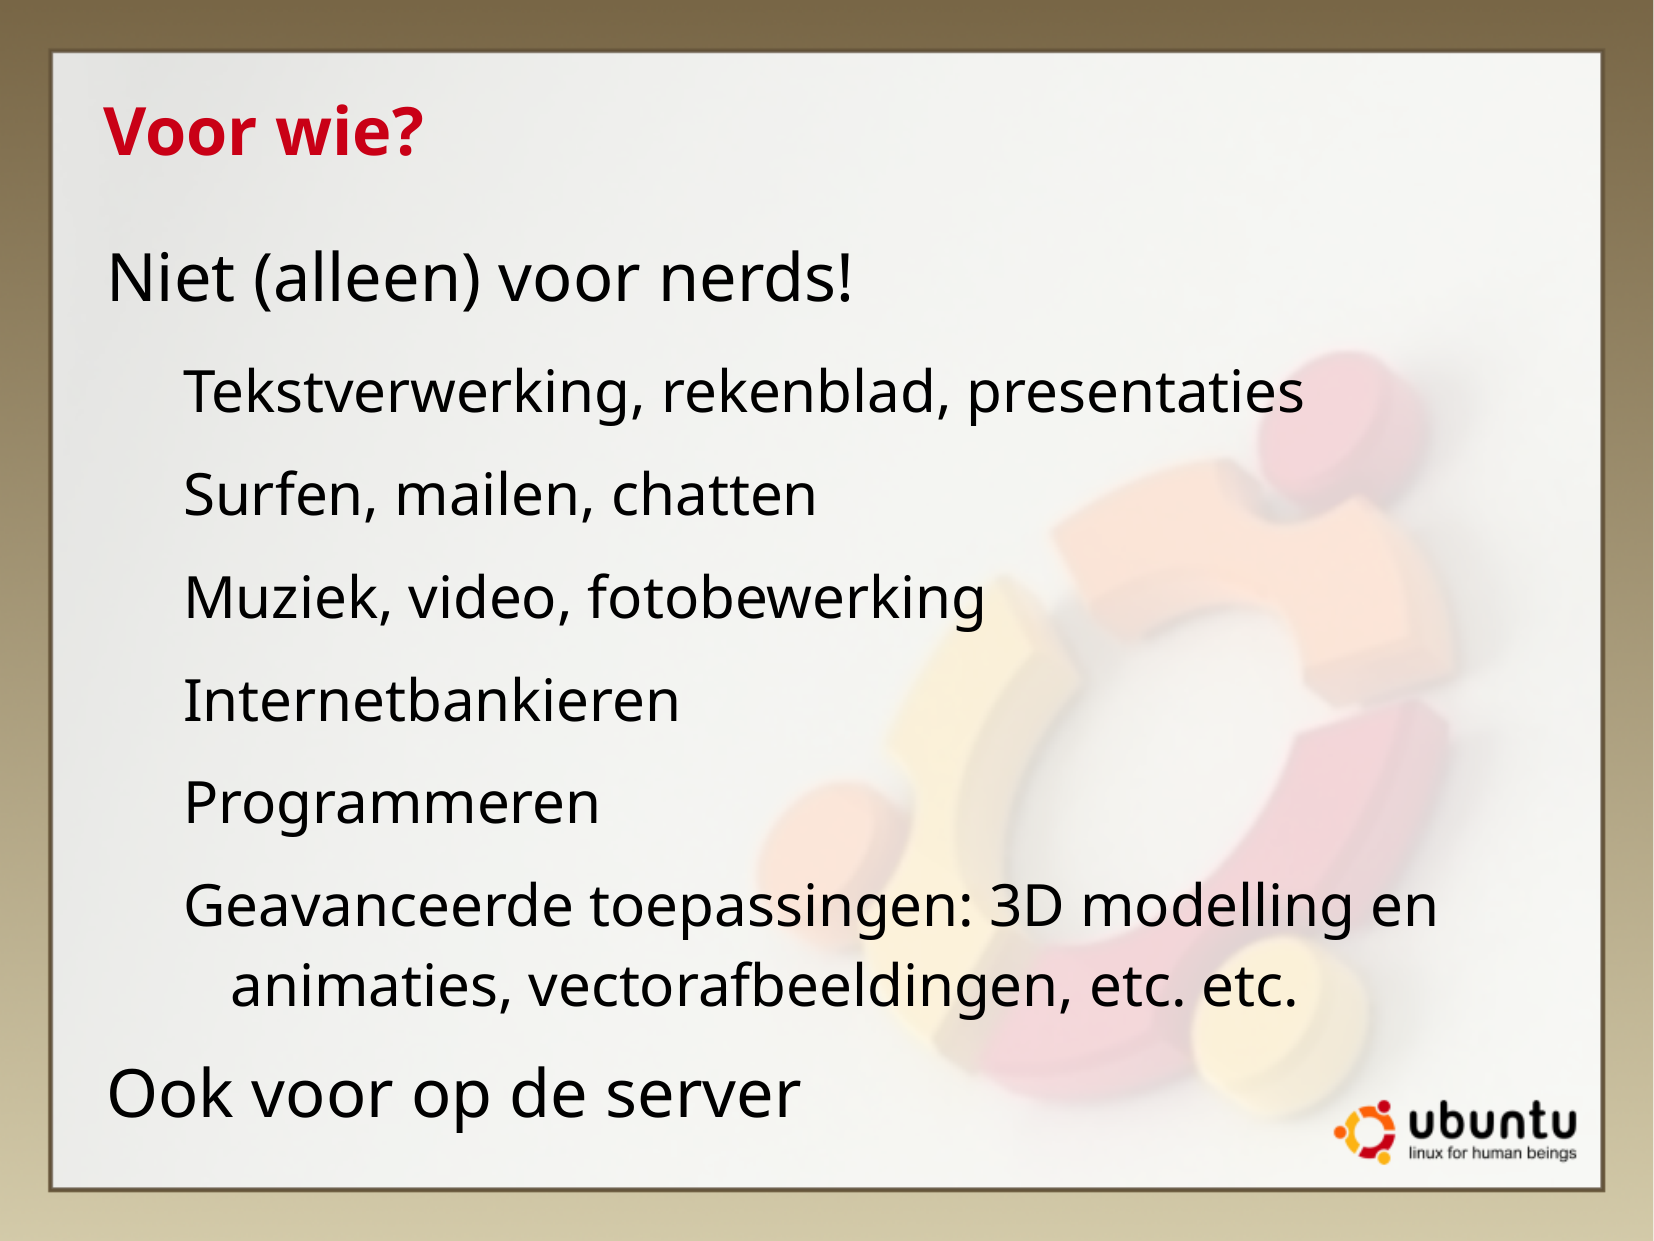

Voor wie?
# Niet (alleen) voor nerds!
Tekstverwerking, rekenblad, presentaties
Surfen, mailen, chatten
Muziek, video, fotobewerking
Internetbankieren
Programmeren
Geavanceerde toepassingen: 3D modelling en animaties, vectorafbeeldingen, etc. etc.
Ook voor op de server